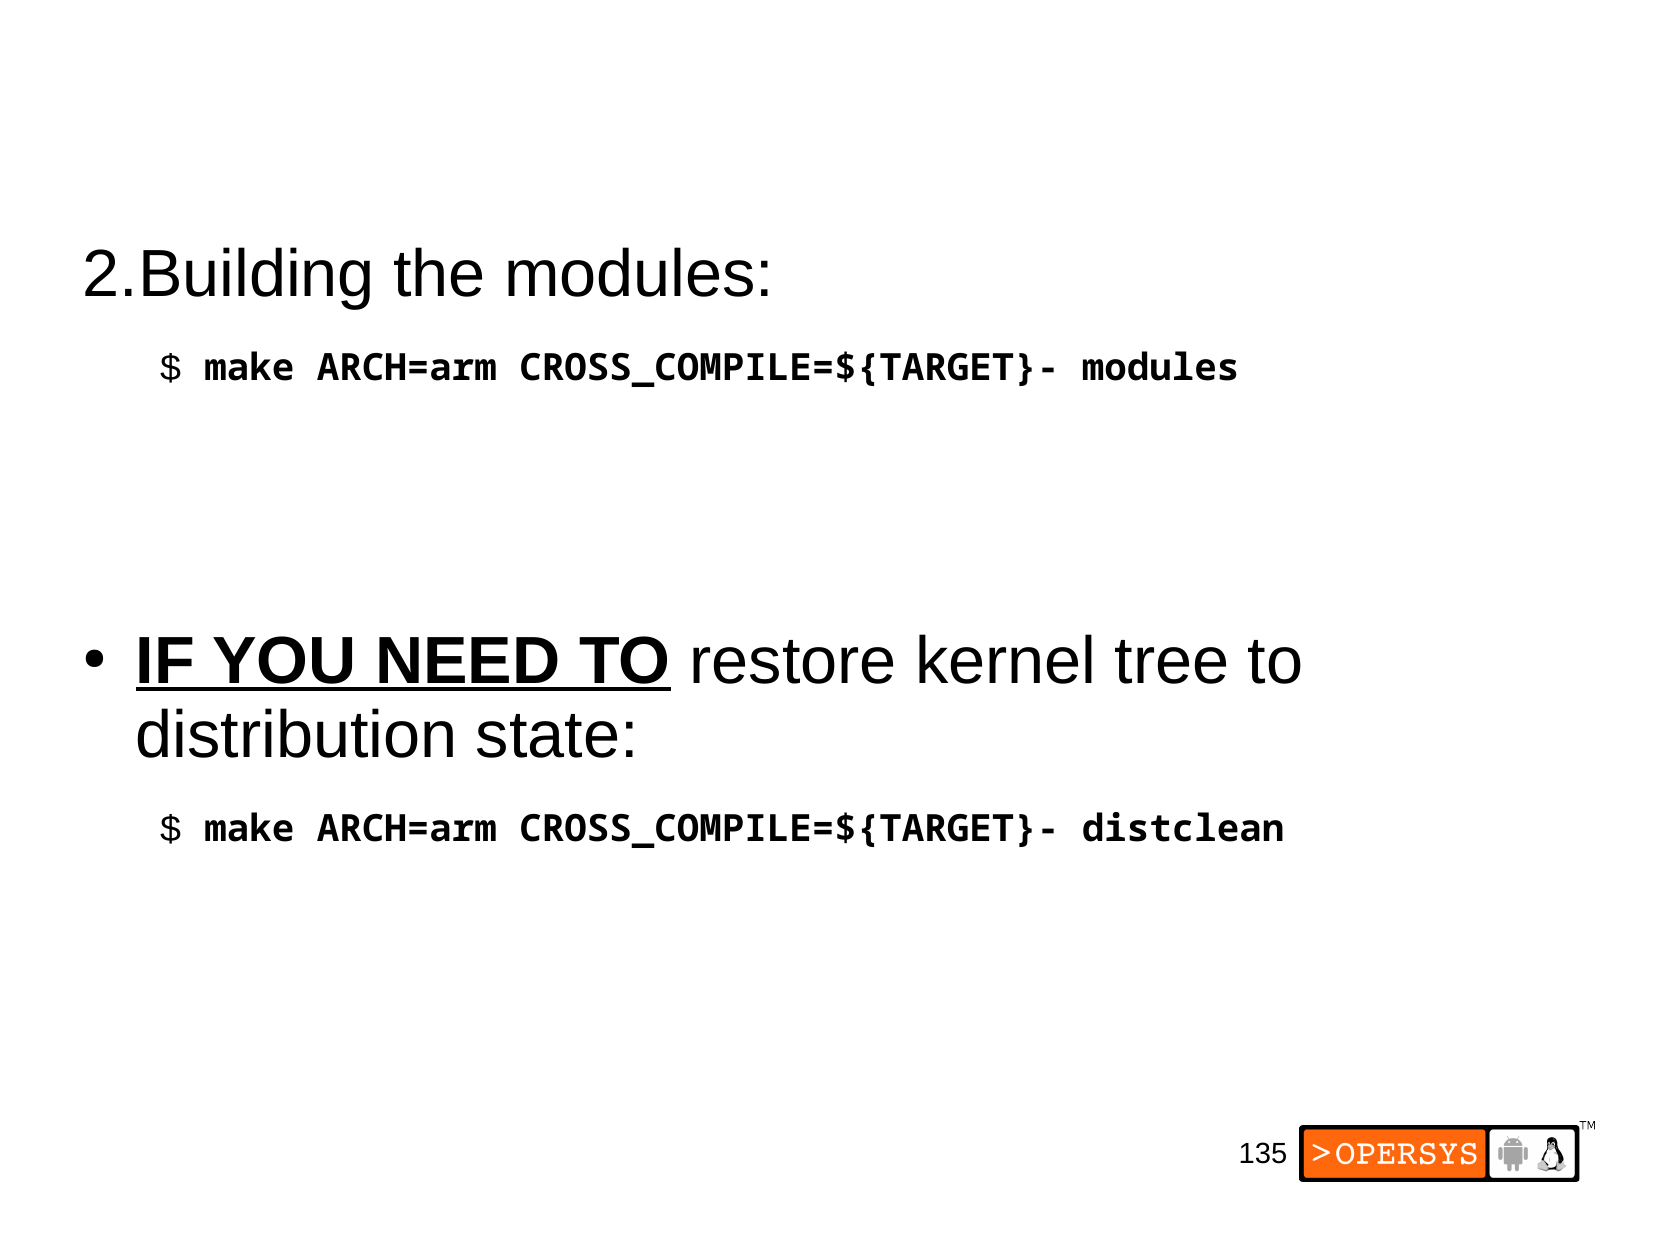

# Building the modules:
$ make ARCH=arm CROSS_COMPILE=${TARGET}- modules
IF YOU NEED TO restore kernel tree to distribution state:
$ make ARCH=arm CROSS_COMPILE=${TARGET}- distclean